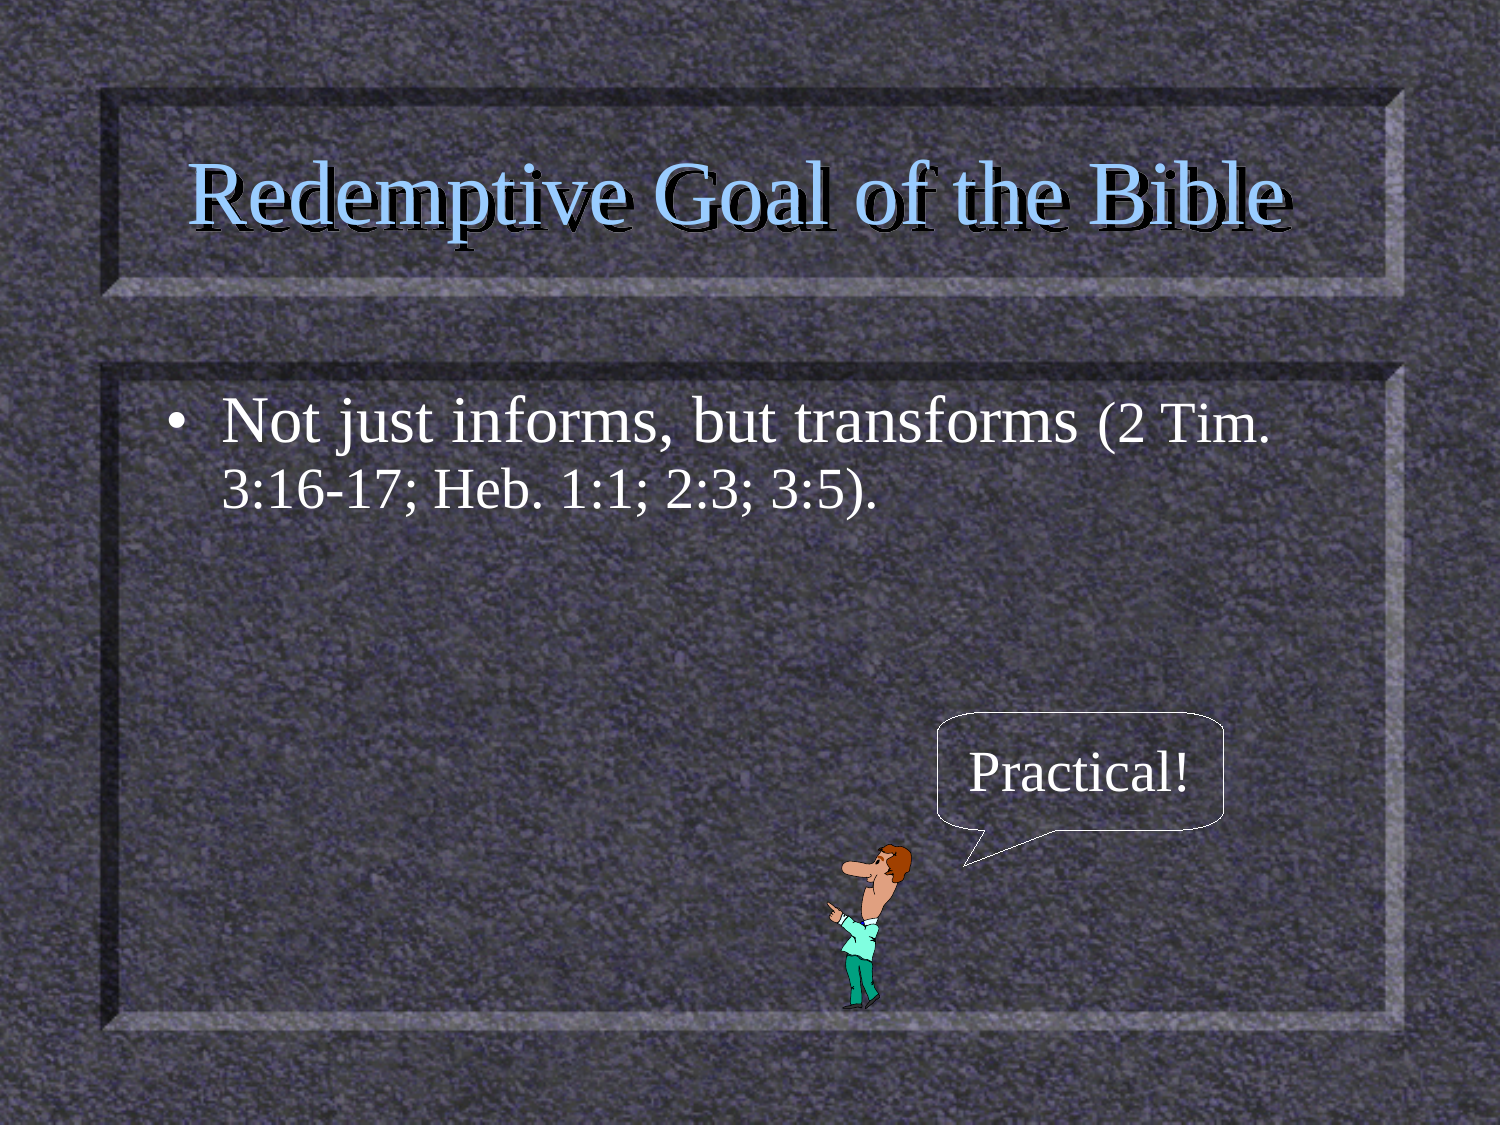

# Redemptive Goal of the Bible
Not just informs, but transforms (2 Tim. 3:16-17; Heb. 1:1; 2:3; 3:5).
Practical!